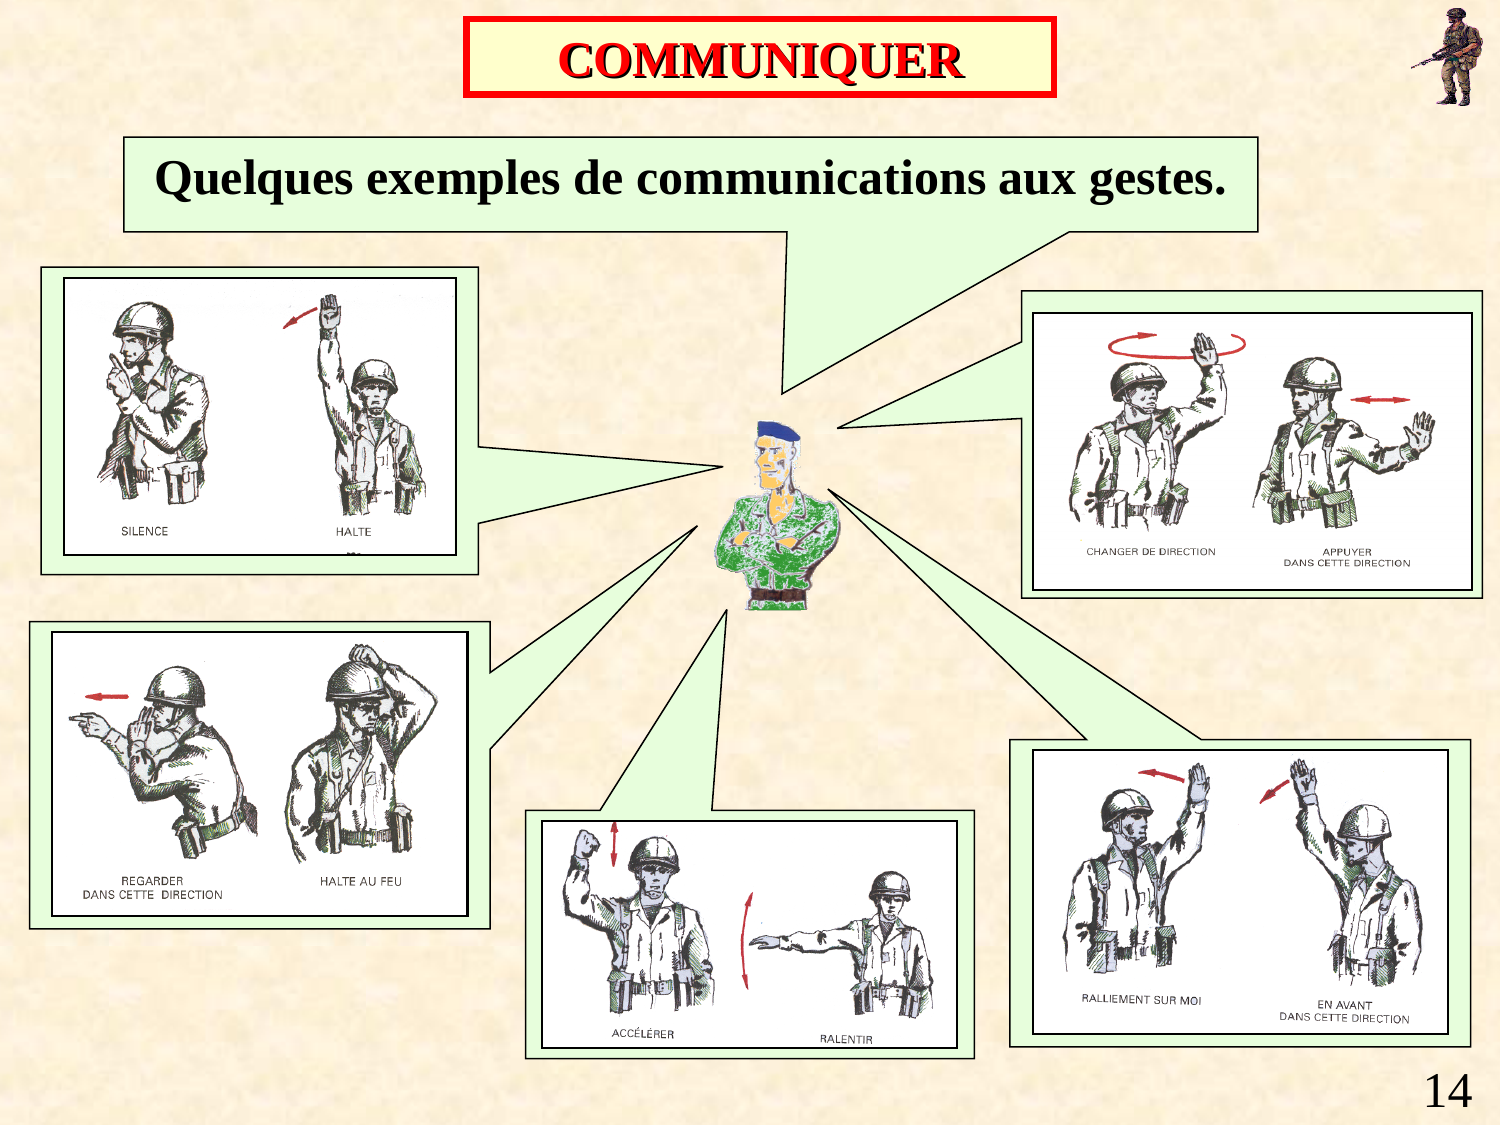

COMMUNIQUER
Quelques exemples de communications aux gestes.
14